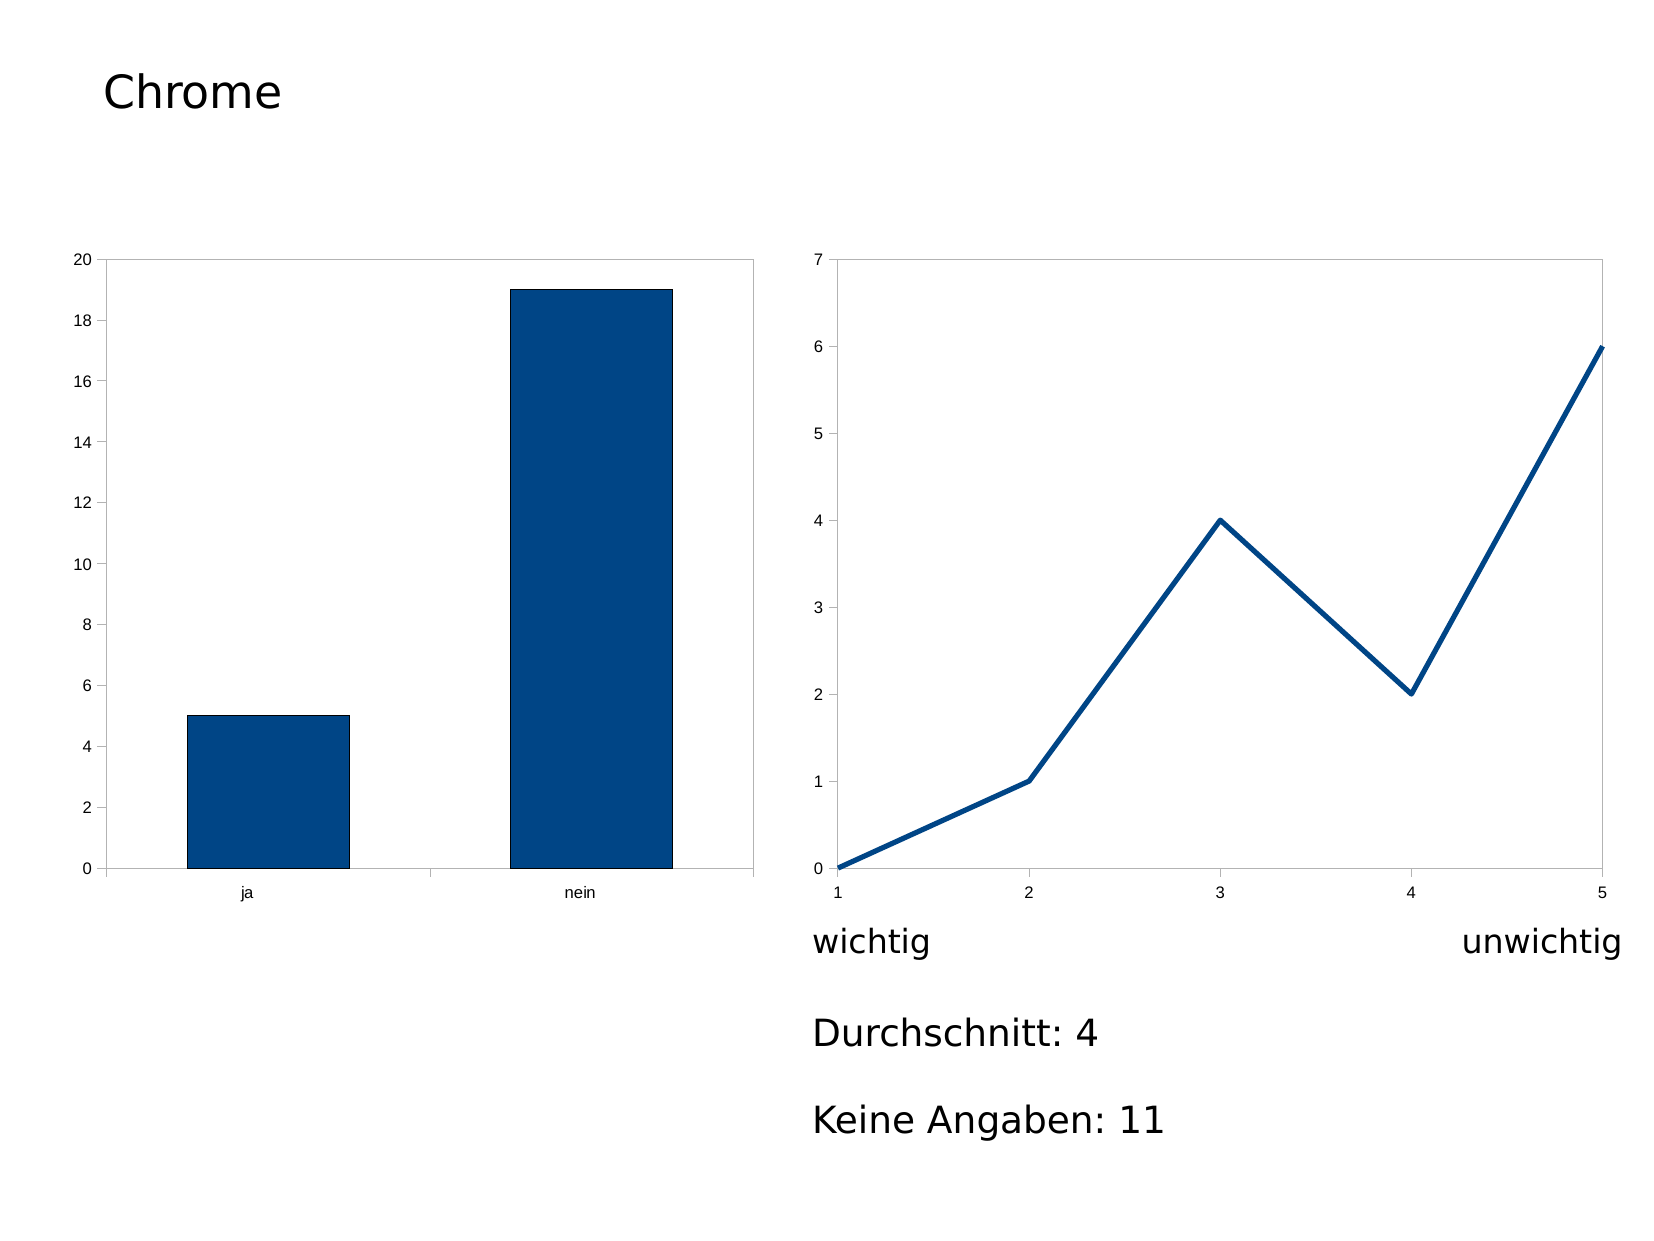

Chrome
### Chart
| Category | Zeile 52 |
|---|---|
| ja | 5.0 |
| nein | 19.0 |
### Chart
| Category | Zeile 52 |
|---|---|
| 1 | 0.0 |
| 2 | 1.0 |
| 3 | 4.0 |
| 4 | 2.0 |
| 5 | 6.0 |wichtig
unwichtig
Durchschnitt: 4
Keine Angaben: 11